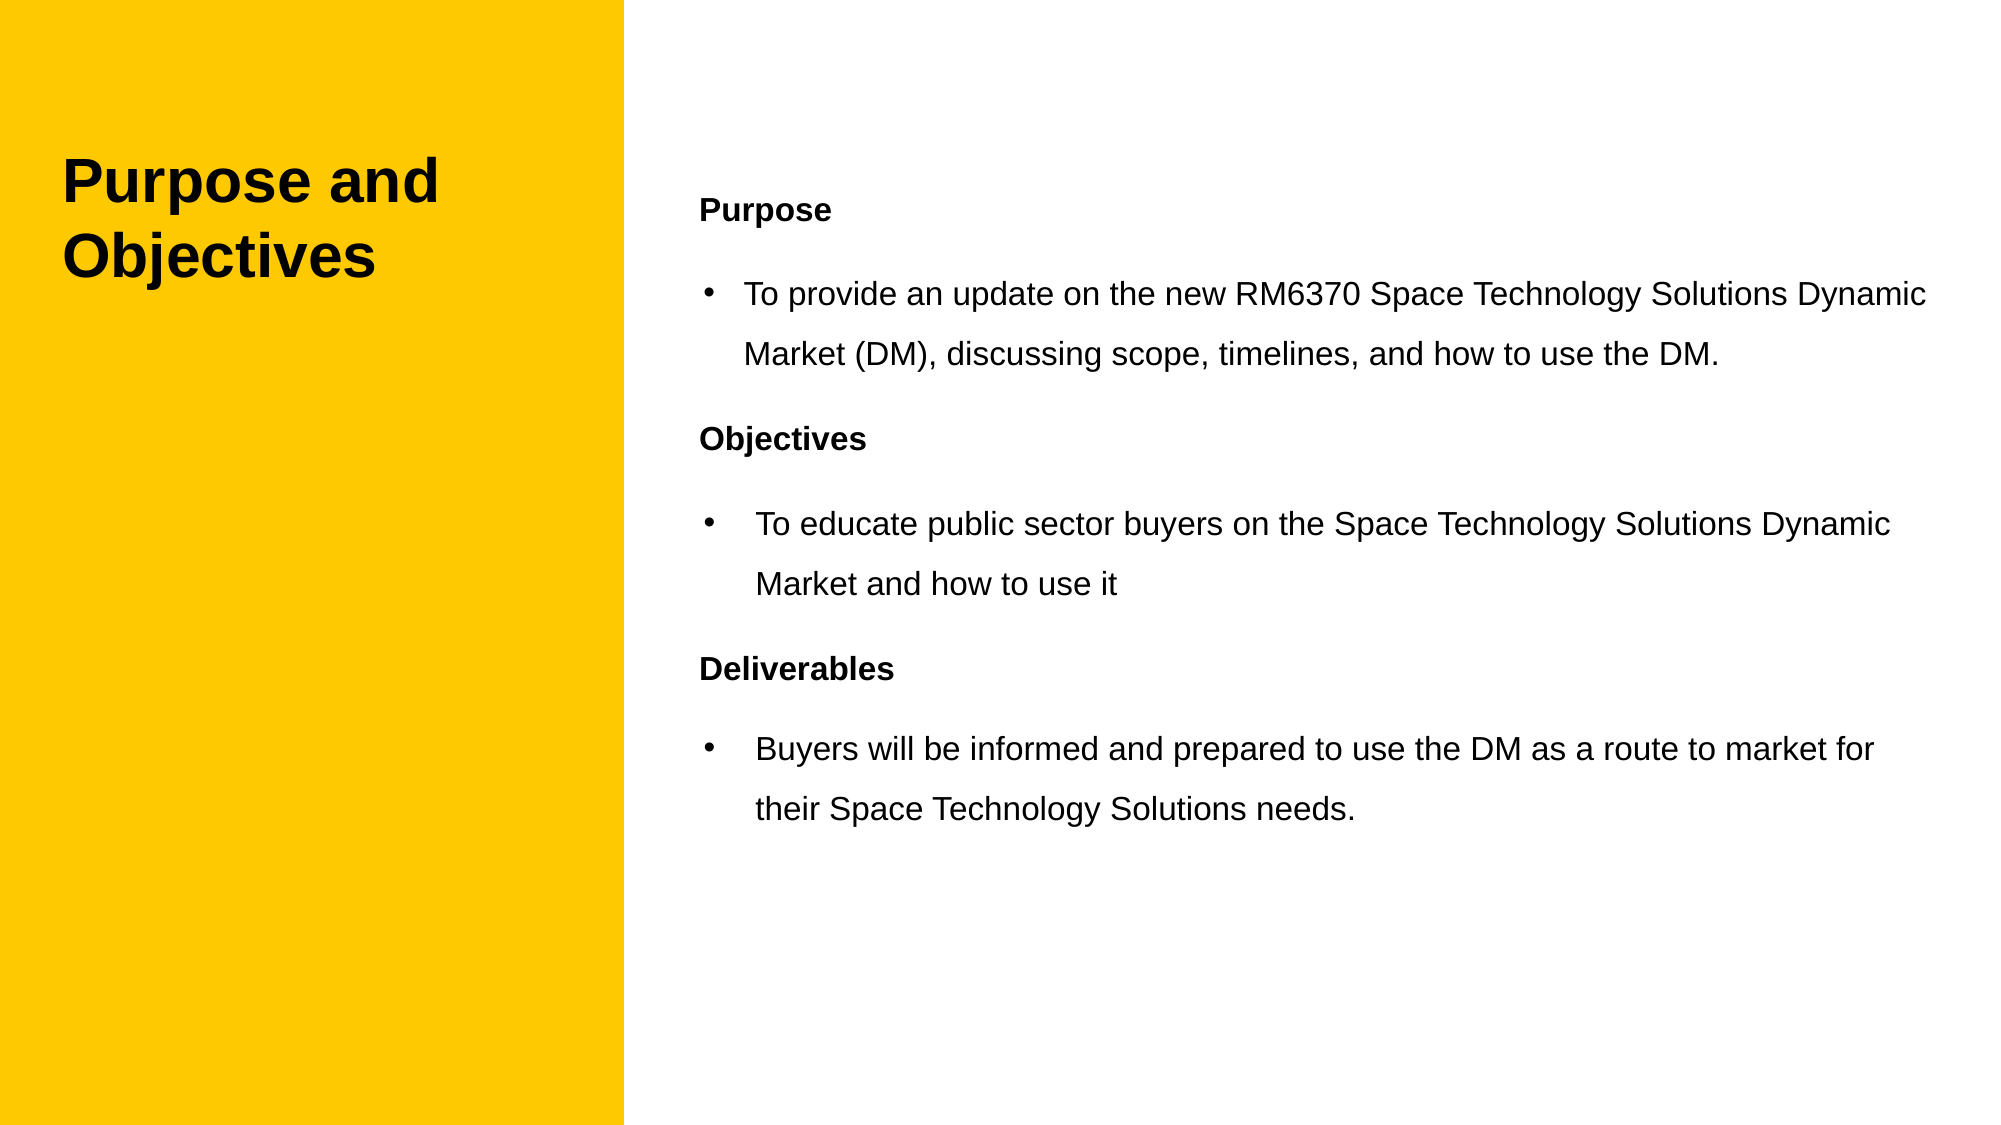

# Purpose and Objectives
Purpose
To provide an update on the new RM6370 Space Technology Solutions Dynamic Market (DM), discussing scope, timelines, and how to use the DM.
Objectives
To educate public sector buyers on the Space Technology Solutions Dynamic Market and how to use it
Deliverables
Buyers will be informed and prepared to use the DM as a route to market for their Space Technology Solutions needs.